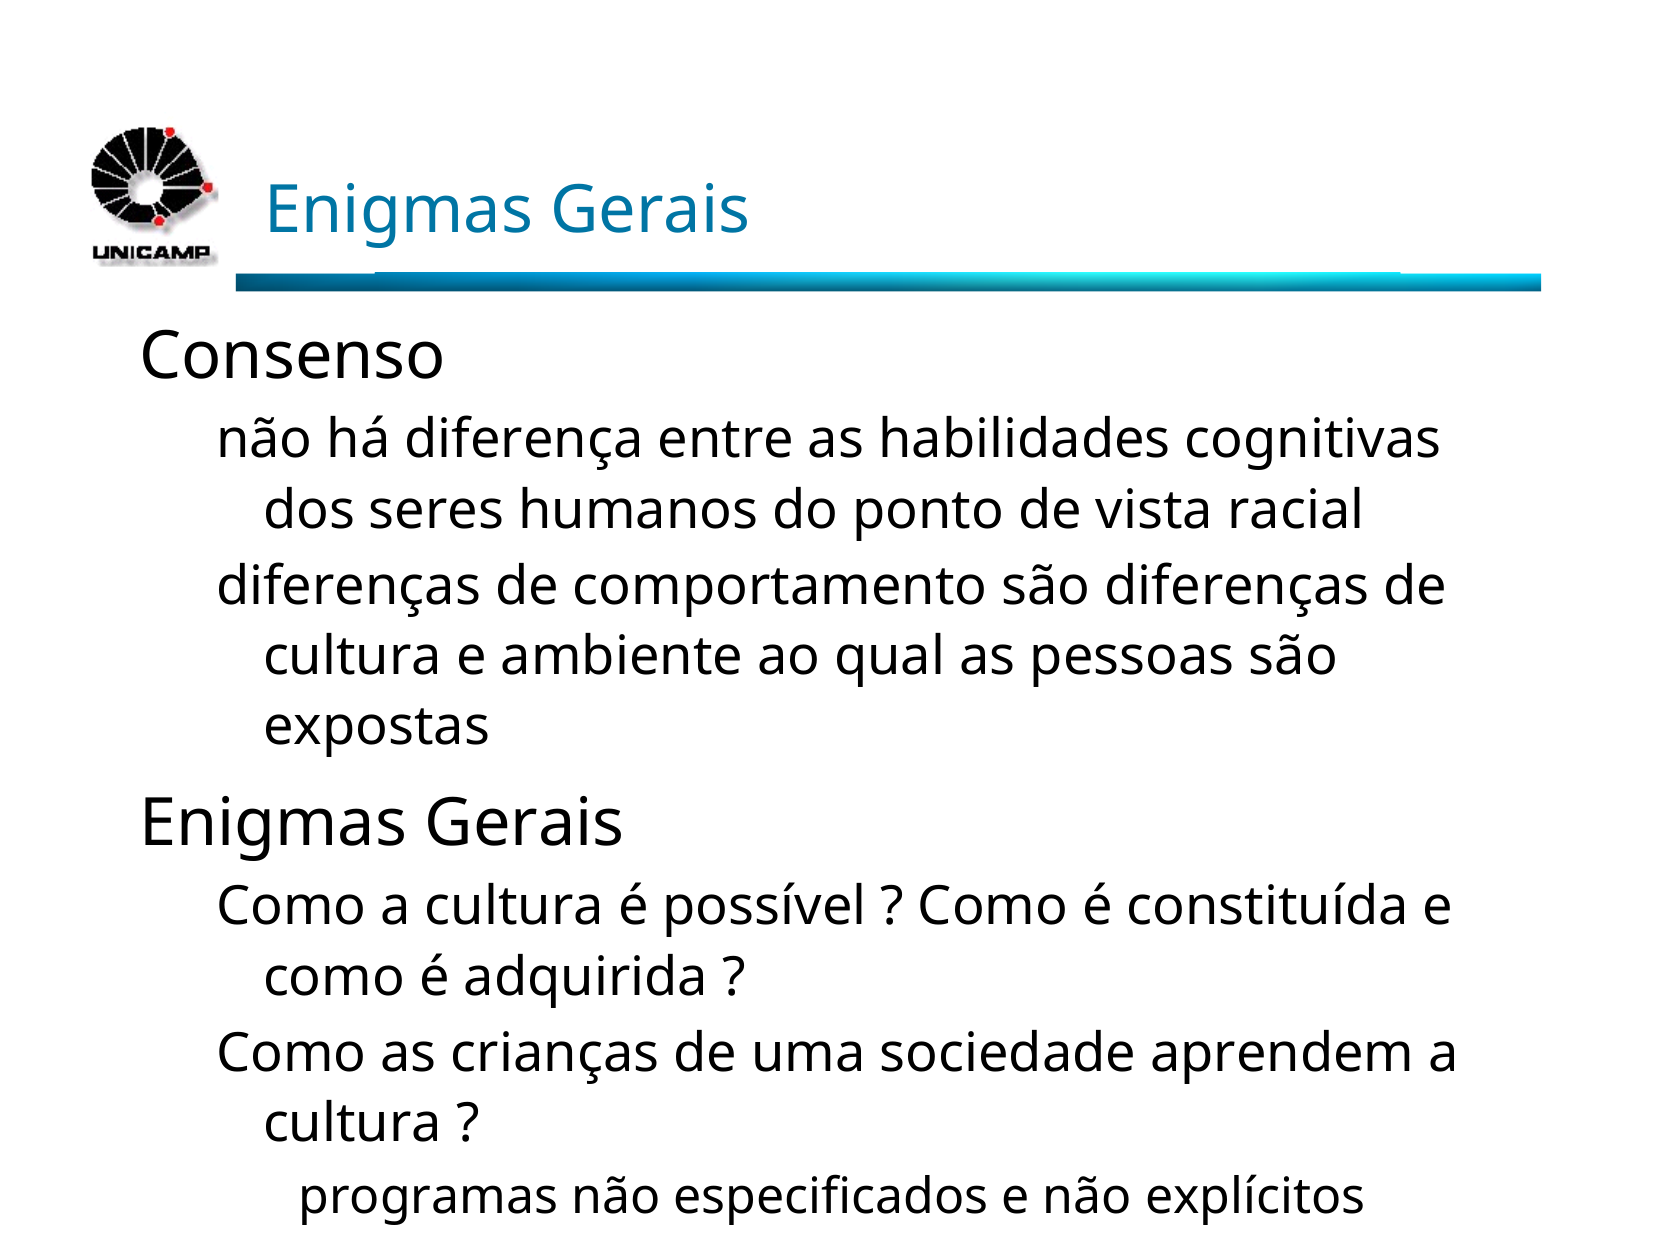

# Enigmas Gerais
Consenso
não há diferença entre as habilidades cognitivas dos seres humanos do ponto de vista racial
diferenças de comportamento são diferenças de cultura e ambiente ao qual as pessoas são expostas
Enigmas Gerais
Como a cultura é possível ? Como é constituída e como é adquirida ?
Como as crianças de uma sociedade aprendem a cultura ?
programas não especificados e não explícitos